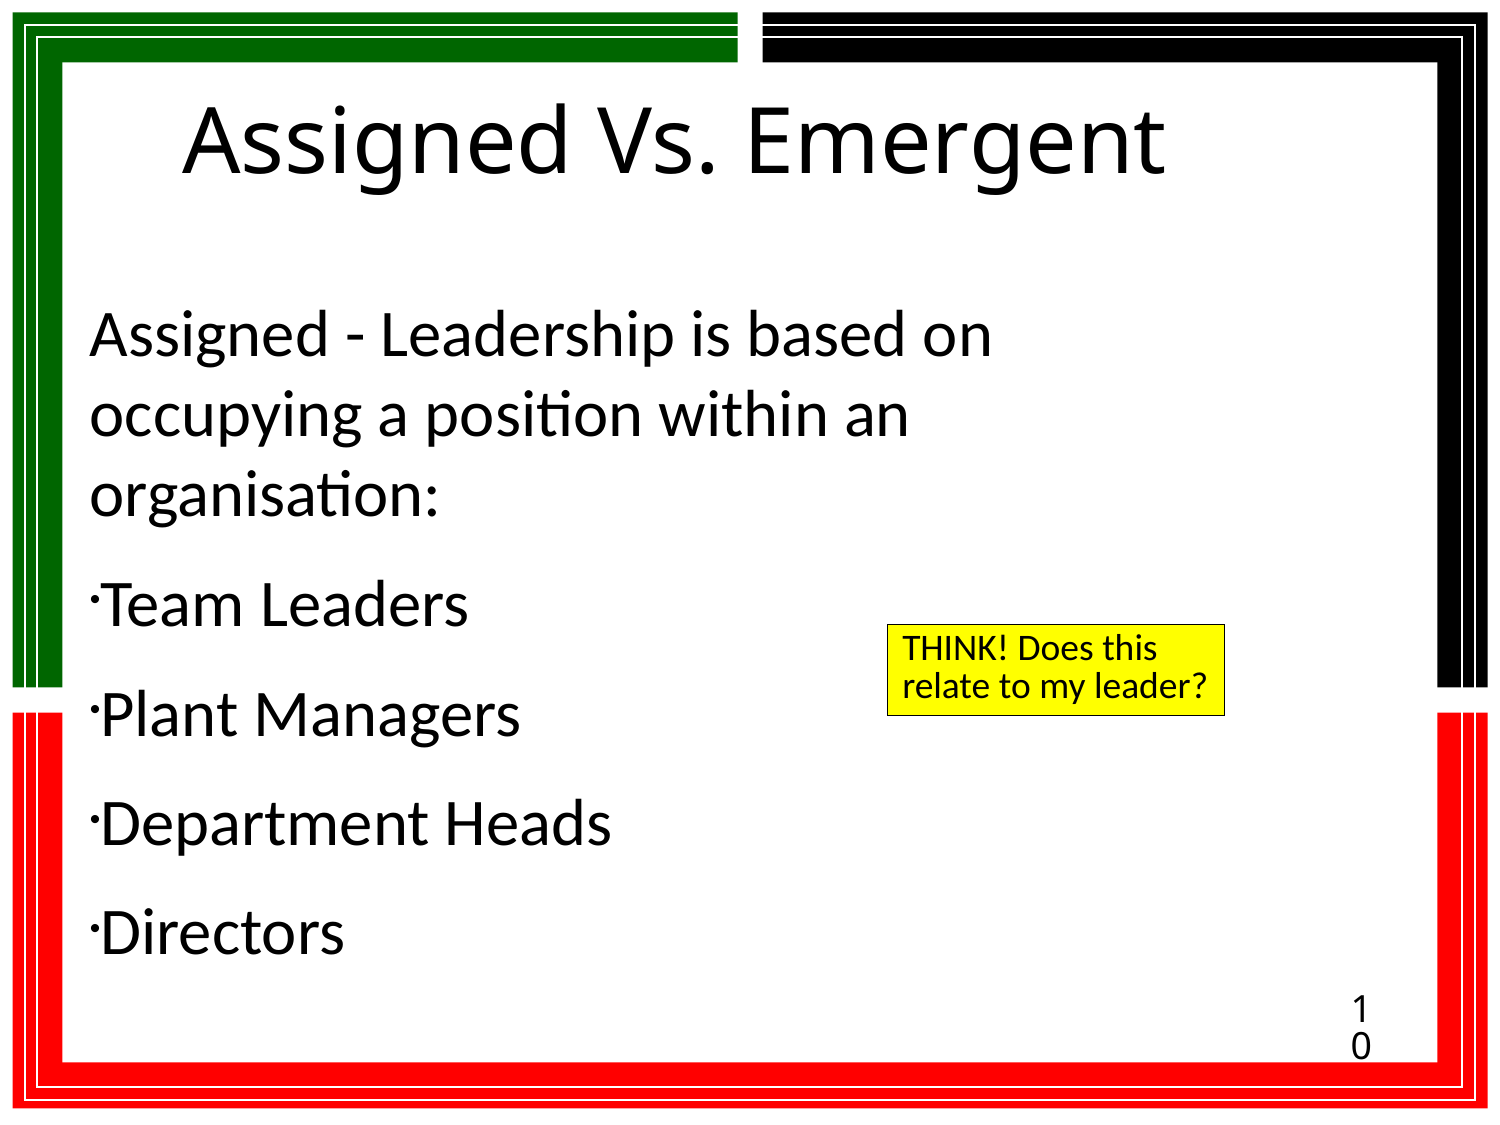

a
# Assigned Vs. Emergent
Assigned - Leadership is based on occupying a position within an organisation:
Team Leaders
Plant Managers
Department Heads
Directors
THINK! Does this relate to my leader?